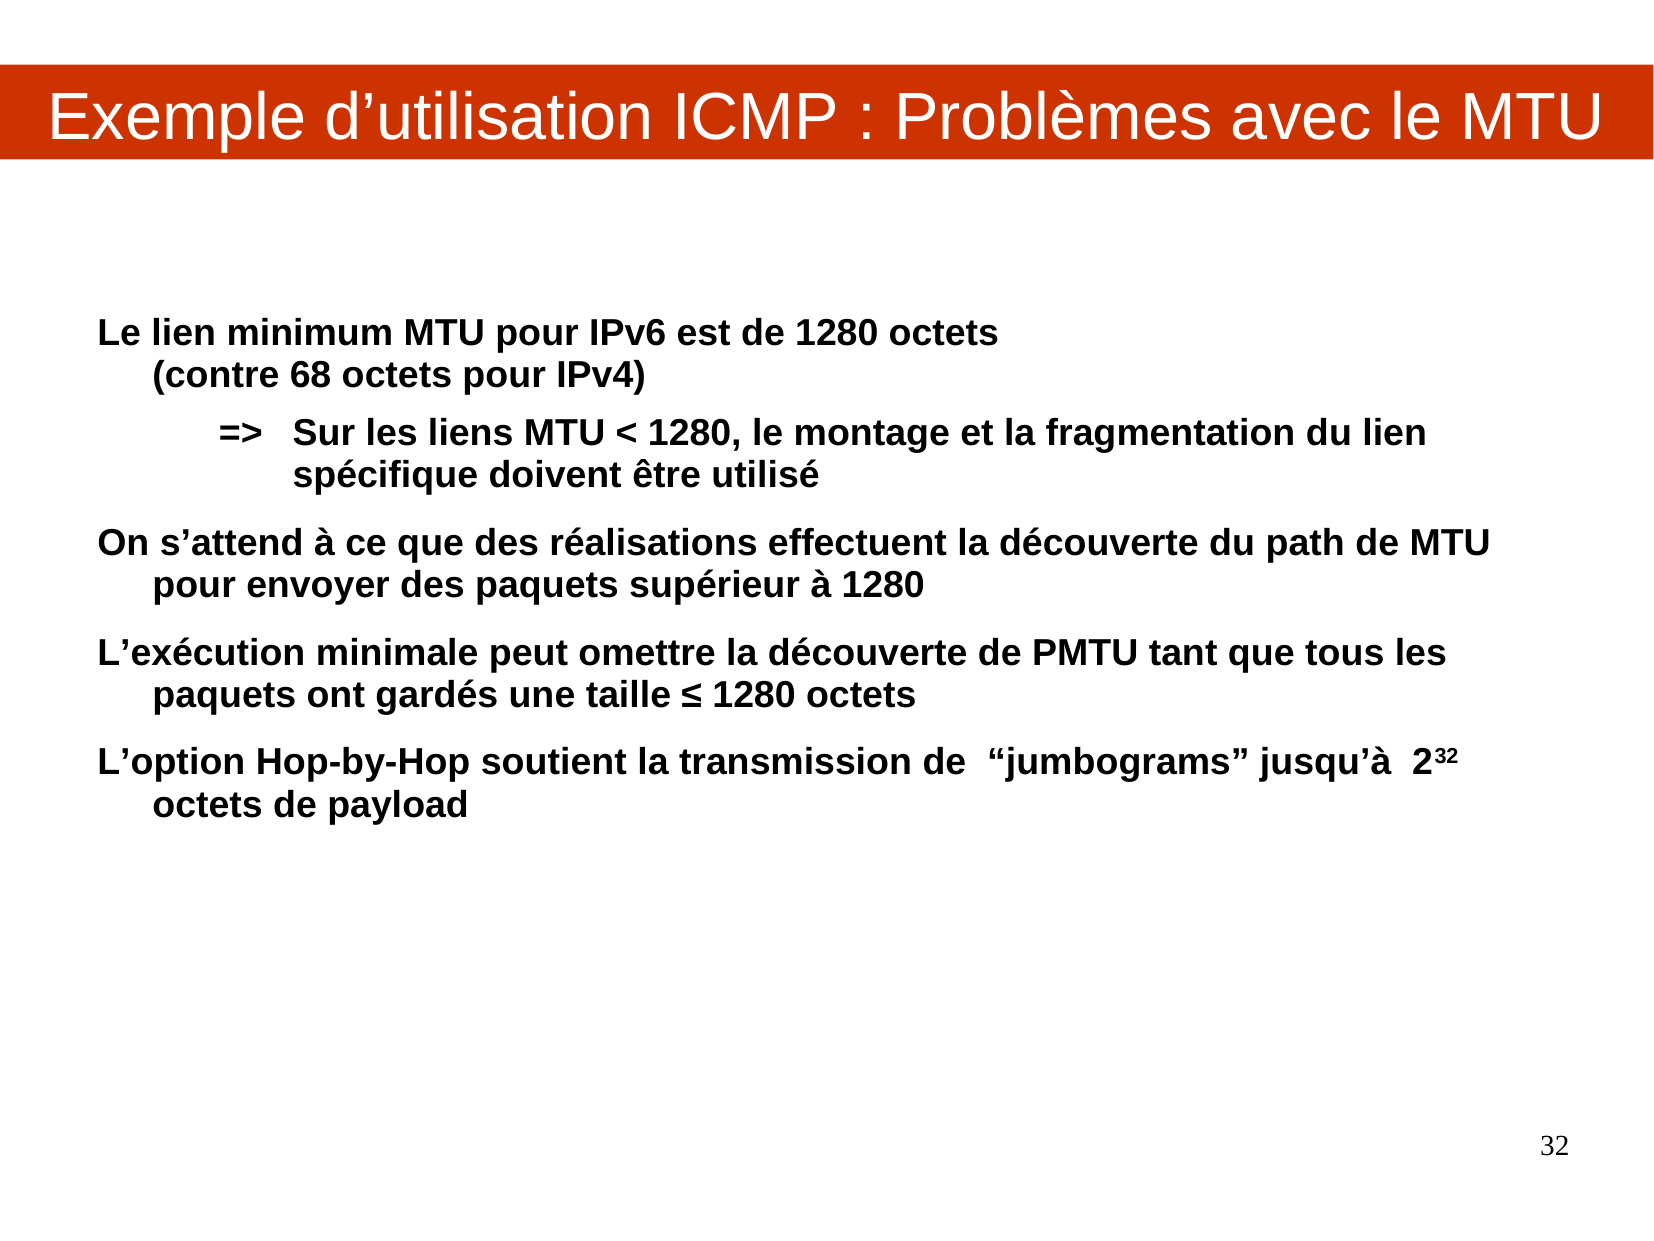

Exemple d’utilisation ICMP : Problèmes avec le MTU
# Le lien minimum MTU pour IPv6 est de 1280 octets (contre 68 octets pour IPv4)‏
=>	Sur les liens MTU < 1280, le montage et la fragmentation du lien spécifique doivent être utilisé
On s’attend à ce que des réalisations effectuent la découverte du path de MTU pour envoyer des paquets supérieur à 1280
L’exécution minimale peut omettre la découverte de PMTU tant que tous les paquets ont gardés une taille ≤ 1280 octets
L’option Hop-by-Hop soutient la transmission de “jumbograms” jusqu’à 232 octets de payload